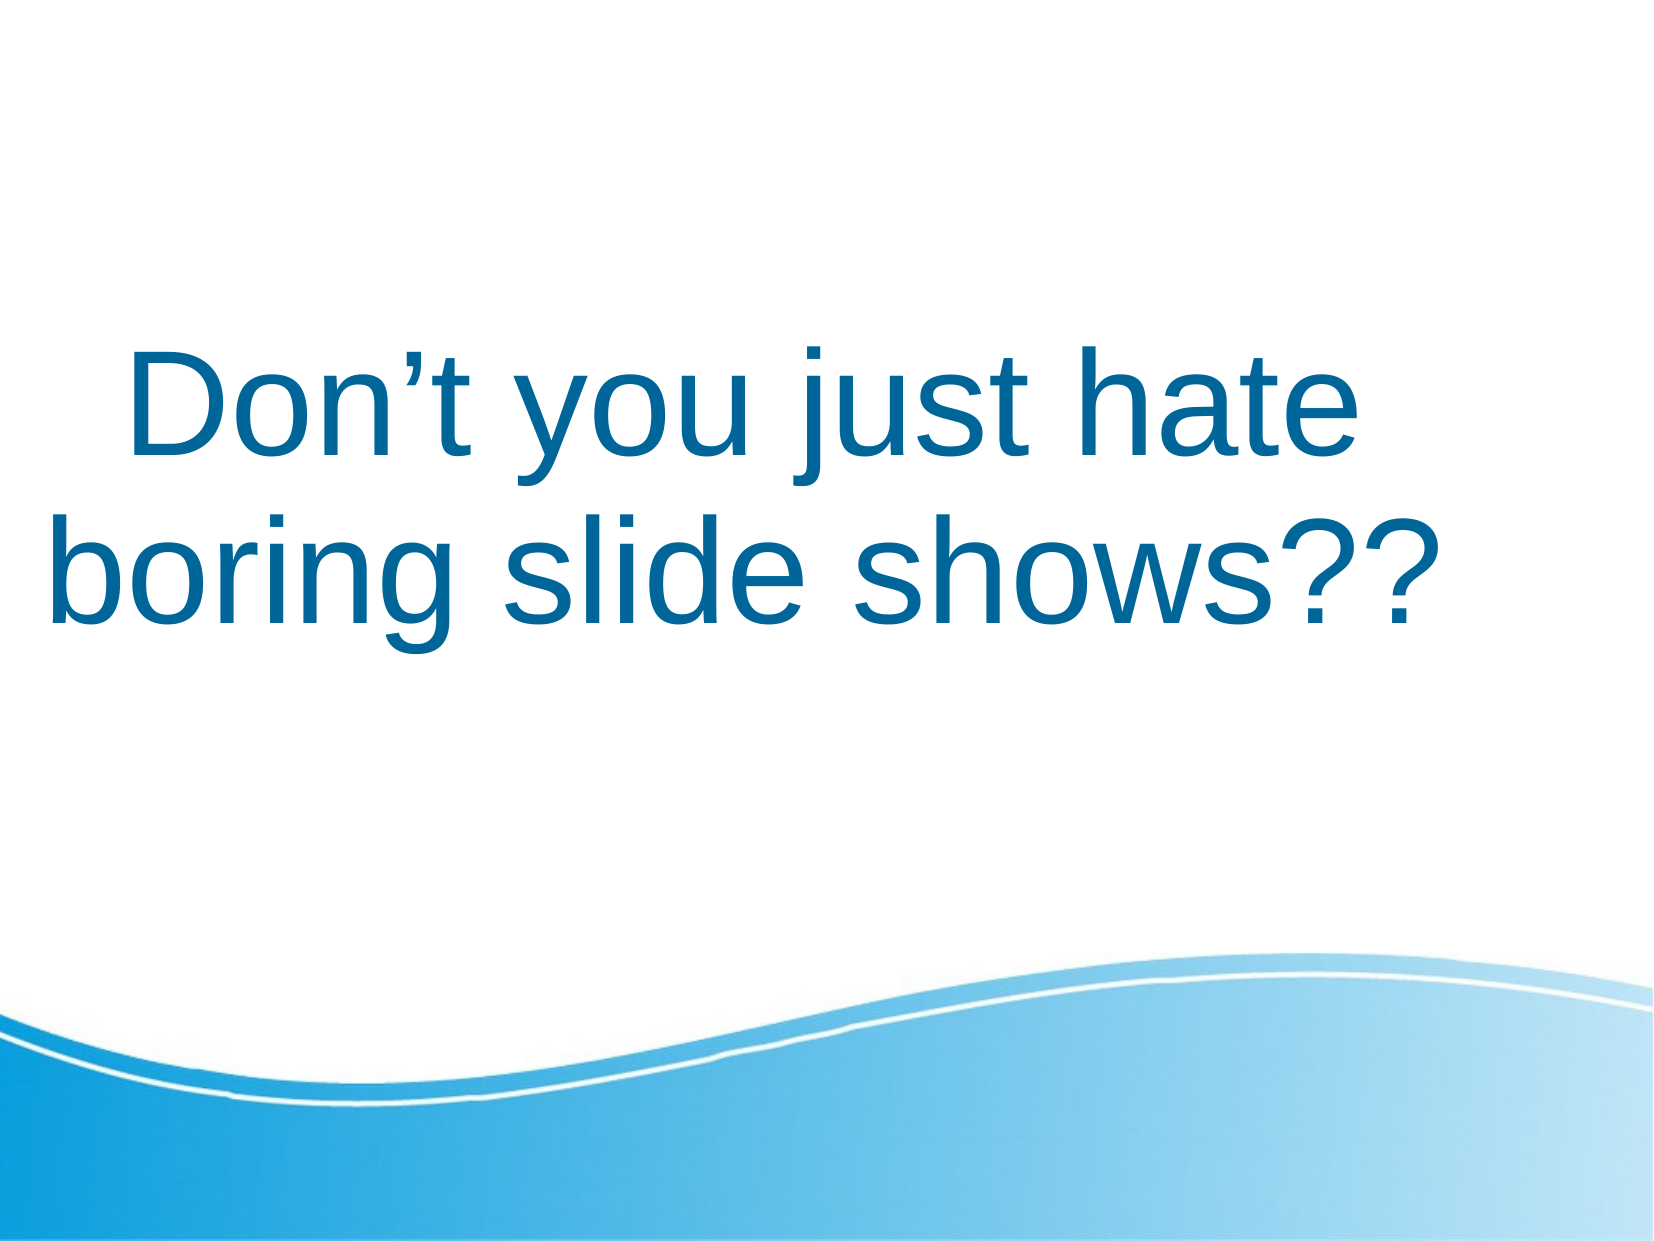

# Don’t you just hate boring slide shows??